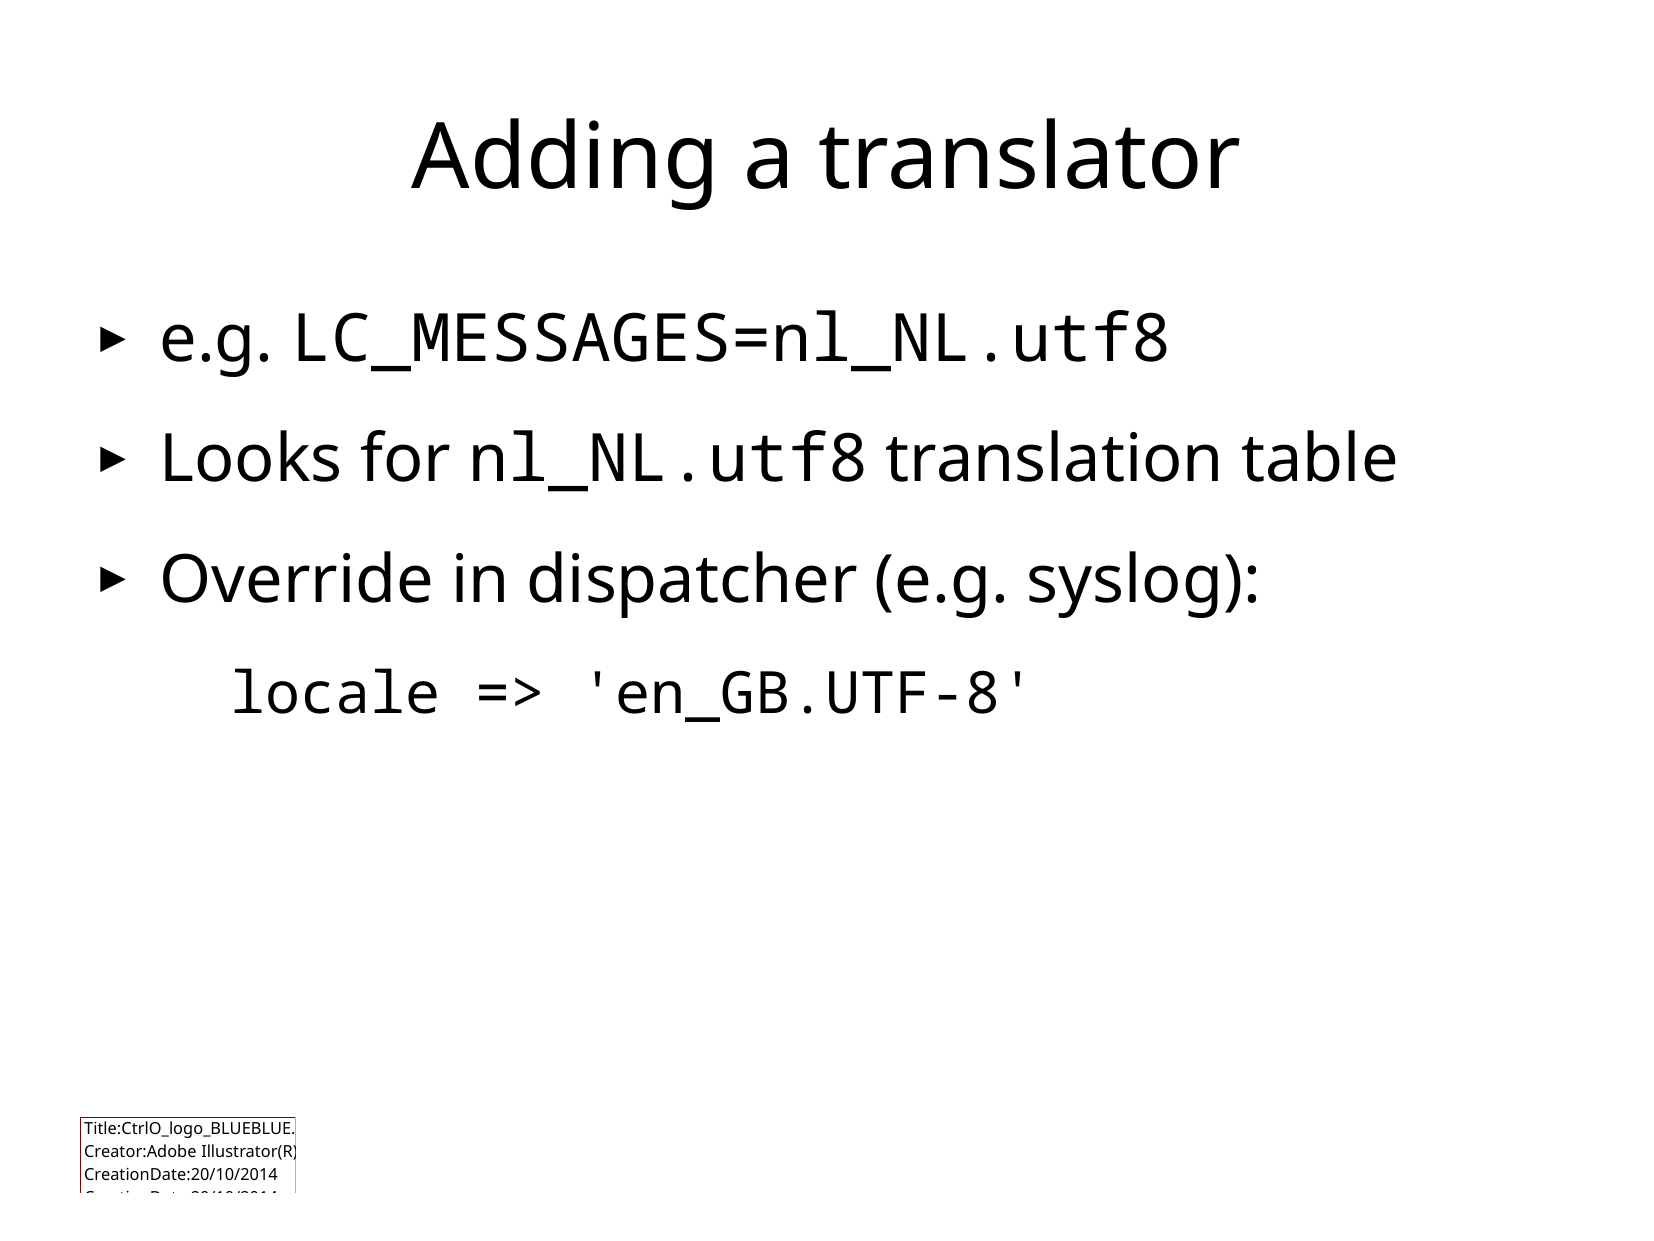

# Adding a translator
e.g. LC_MESSAGES=nl_NL.utf8
Looks for nl_NL.utf8 translation table
Override in dispatcher (e.g. syslog):
locale => 'en_GB.UTF-8'